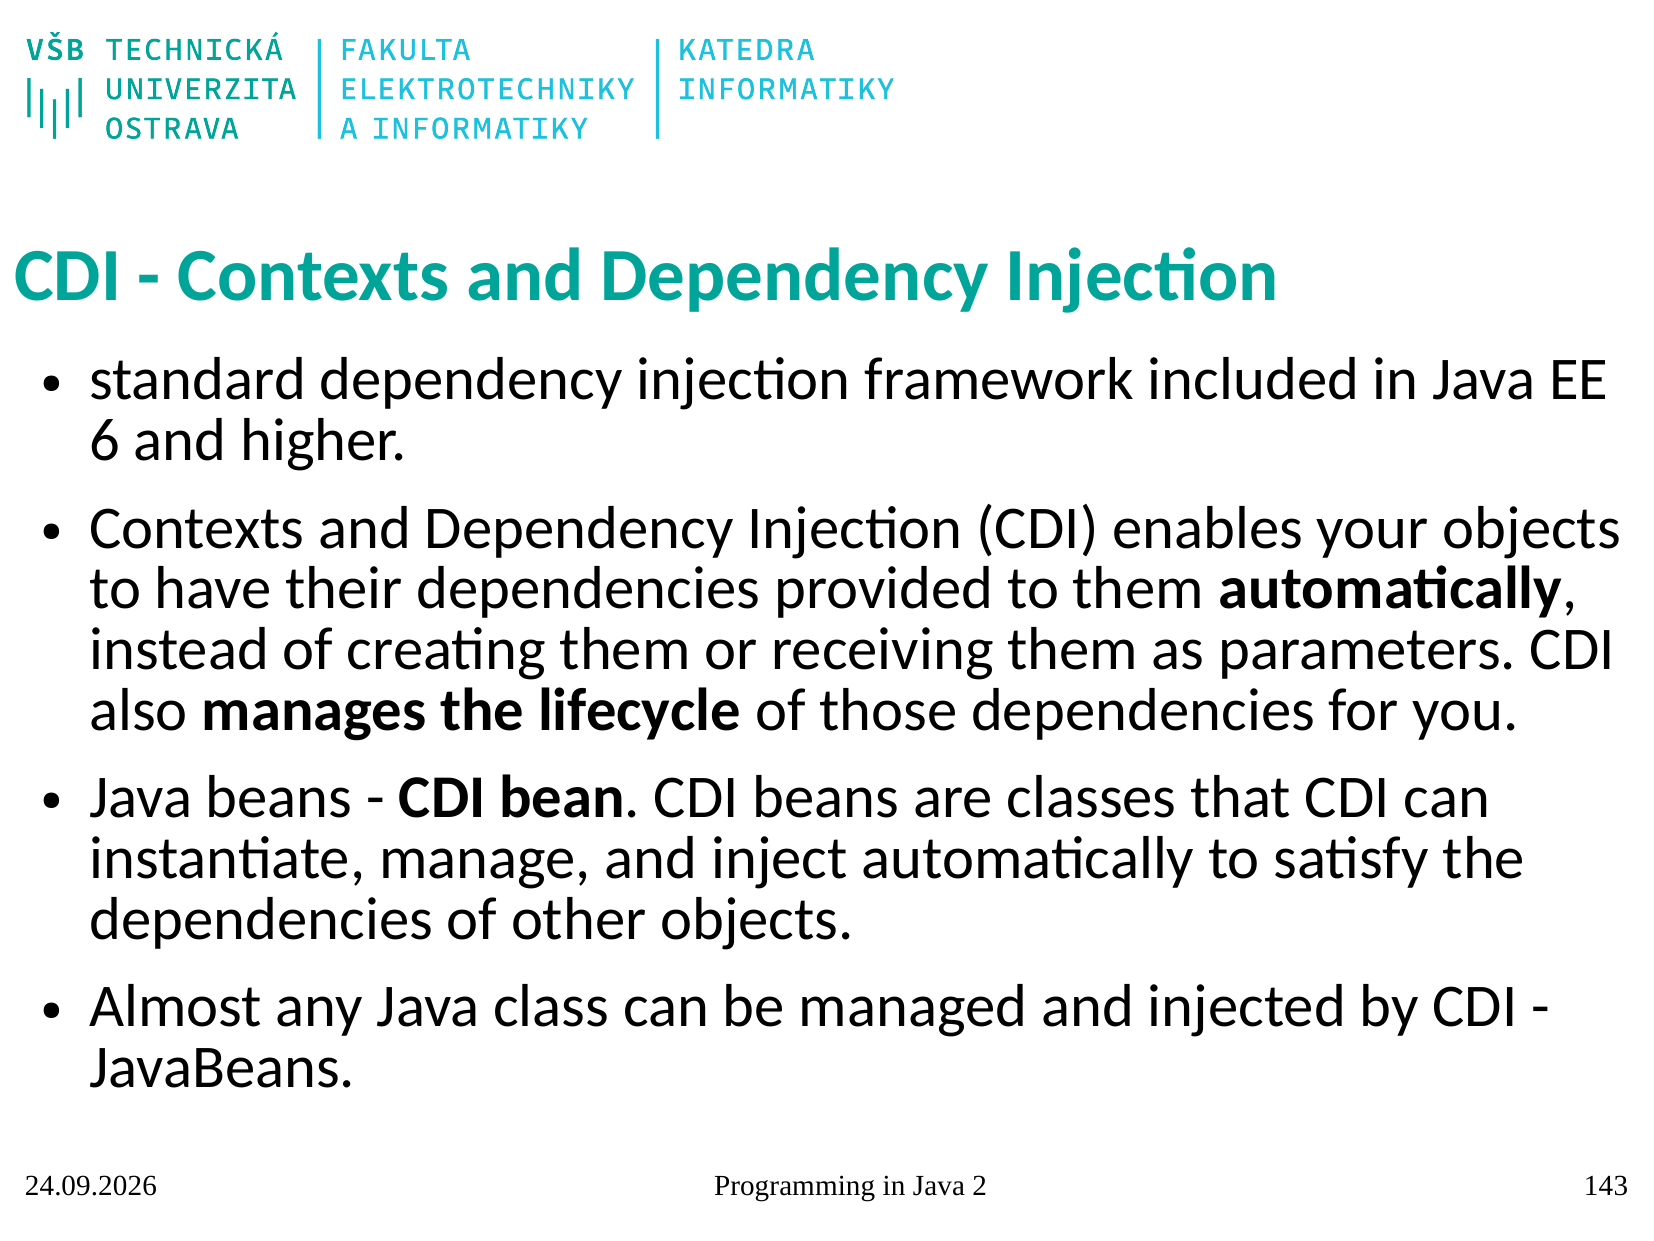

# CDI - Contexts and Dependency Injection
standard dependency injection framework included in Java EE 6 and higher.
Contexts and Dependency Injection (CDI) enables your objects to have their dependencies provided to them automatically, instead of creating them or receiving them as parameters. CDI also manages the lifecycle of those dependencies for you.
Java beans - CDI bean. CDI beans are classes that CDI can instantiate, manage, and inject automatically to satisfy the dependencies of other objects.
Almost any Java class can be managed and injected by CDI - JavaBeans.
Programming in Java 2
143